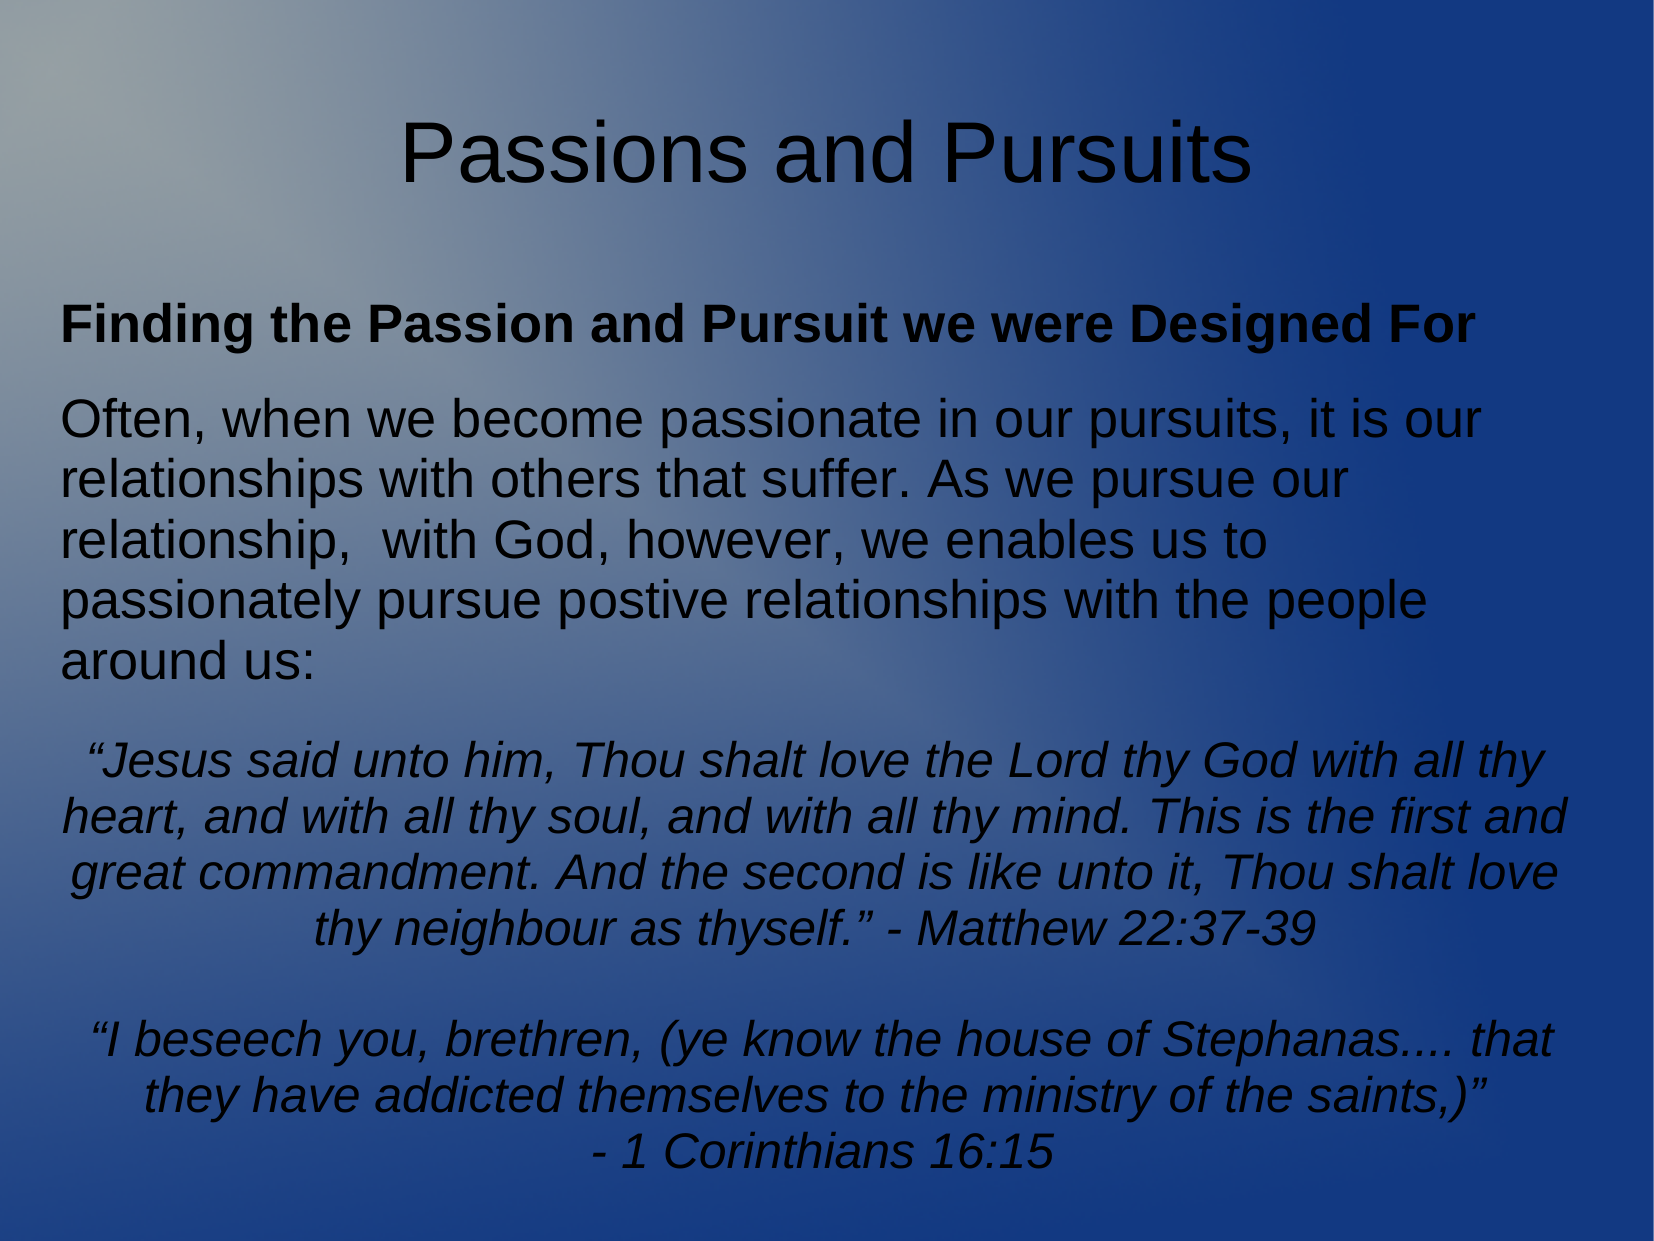

# Passions and Pursuits
Finding the Passion and Pursuit we were Designed For
Often, when we become passionate in our pursuits, it is our relationships with others that suffer. As we pursue our relationship, with God, however, we enables us to passionately pursue postive relationships with the people around us:
“Jesus said unto him, Thou shalt love the Lord thy God with all thy heart, and with all thy soul, and with all thy mind. This is the first and great commandment. And the second is like unto it, Thou shalt love thy neighbour as thyself.” - Matthew 22:37-39
 “I beseech you, brethren, (ye know the house of Stephanas.... that they have addicted themselves to the ministry of the saints,)”
 - 1 Corinthians 16:15